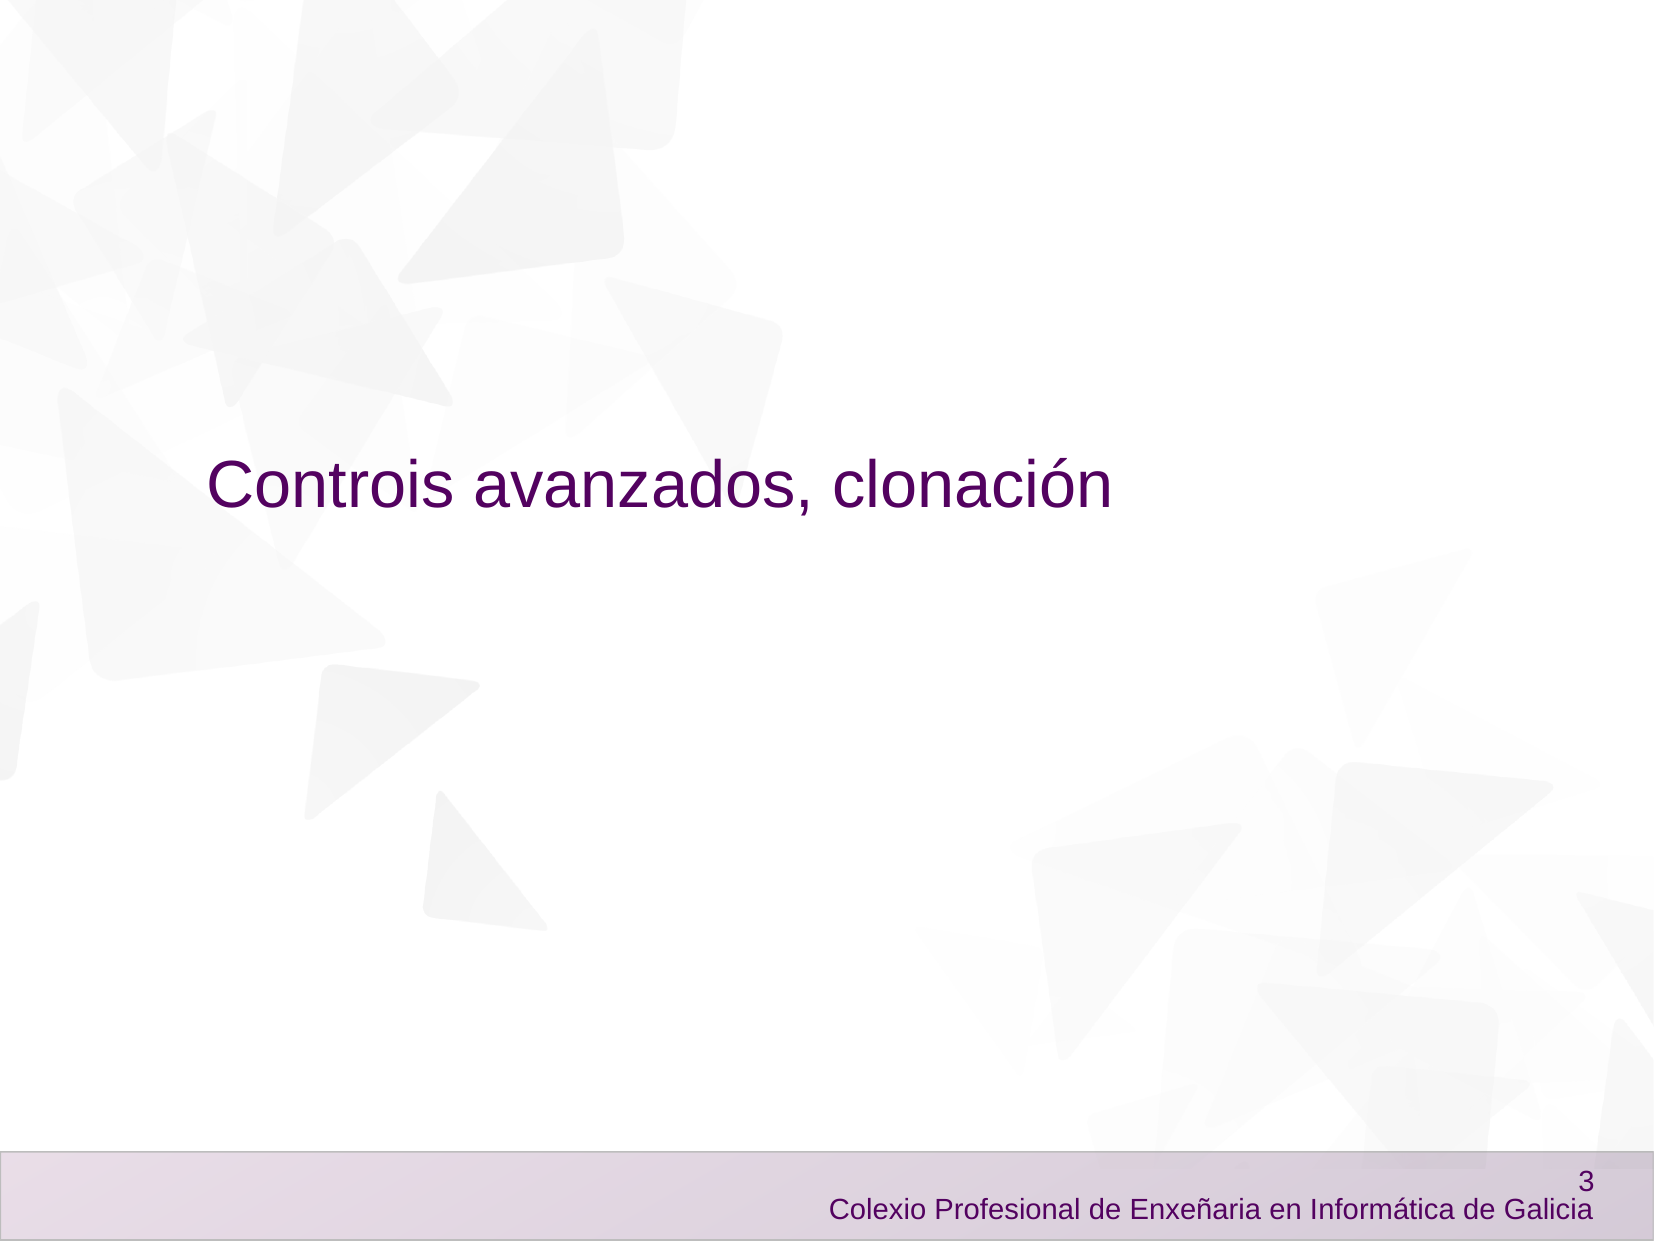

# Controis avanzados, clonación
3
Colexio Profesional de Enxeñaria en Informática de Galicia